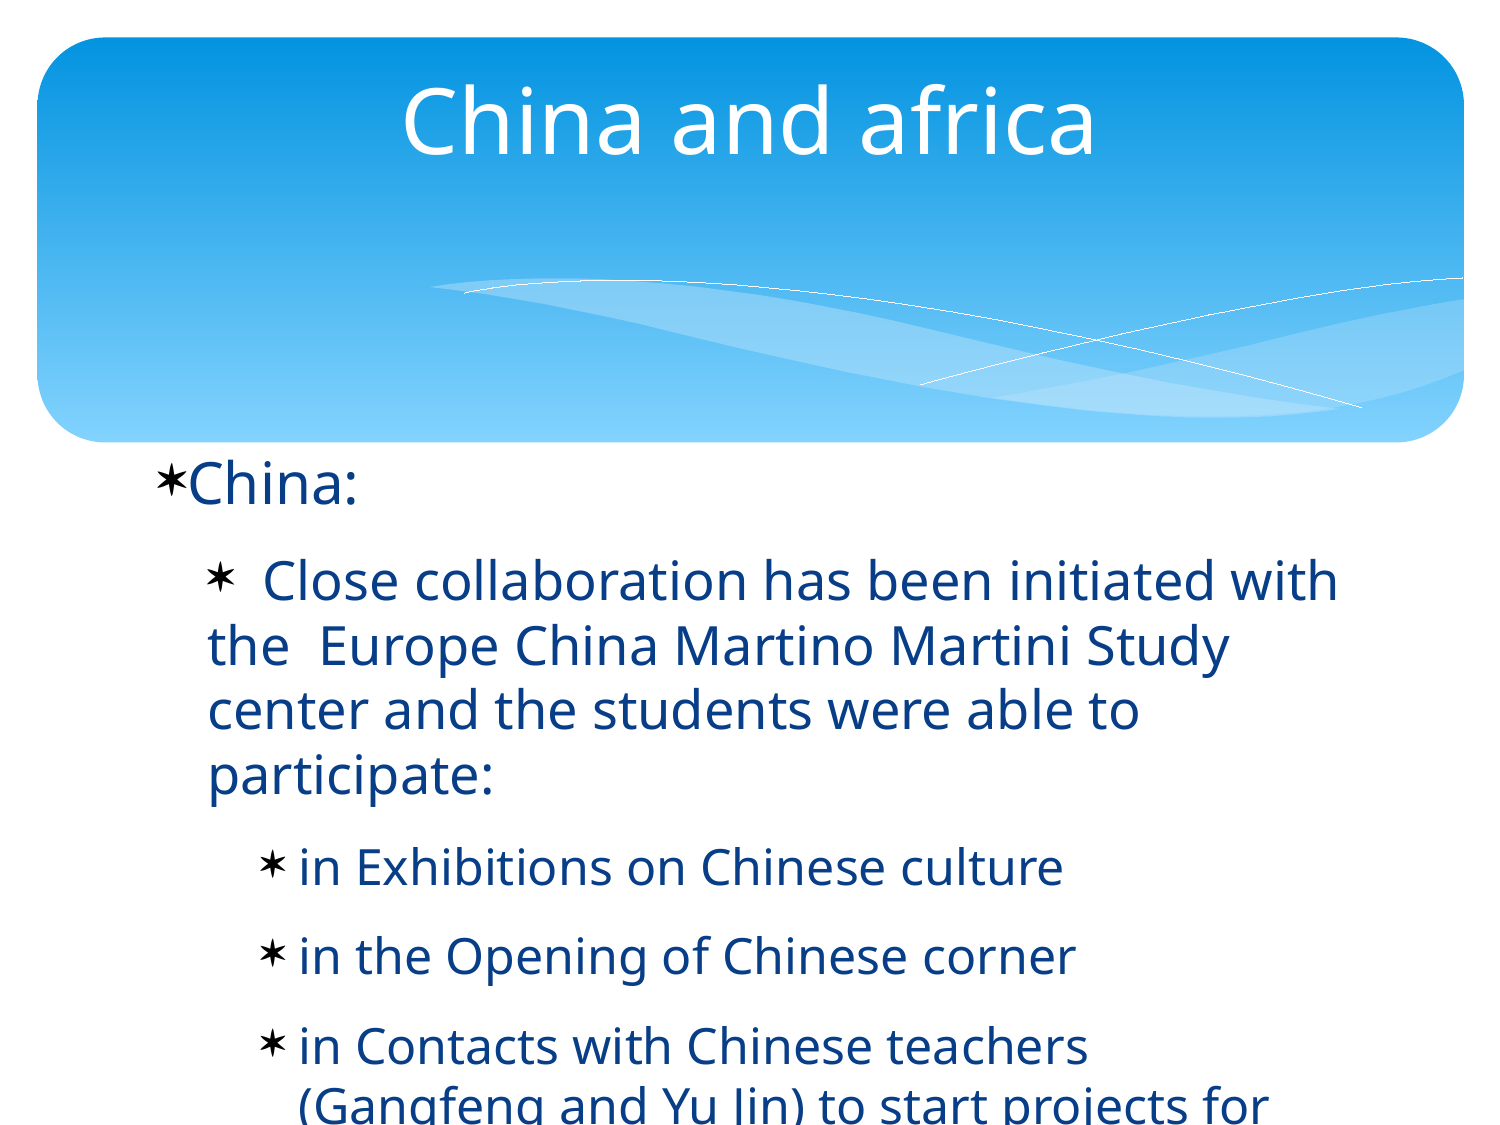

China and africa
# China:
 Close collaboration has been initiated with the Europe China Martino Martini Study center and the students were able to participate:
in Exhibitions on Chinese culture
in the Opening of Chinese corner
in Contacts with Chinese teachers (Gangfeng and Yu Jin) to start projects for the Federation of Trentino Cooperation:
the study of business initiatives in cooperation between Chinese and Italian firms
incoming tourism for Chinese people with Italian Mail system and Barletta preincubator
Africa:
The participation in the Course of International Cooperation has allowed to start a collaboration with Engineering - trento bringing the benefits of the activities carried out in multidisciplinary teams.